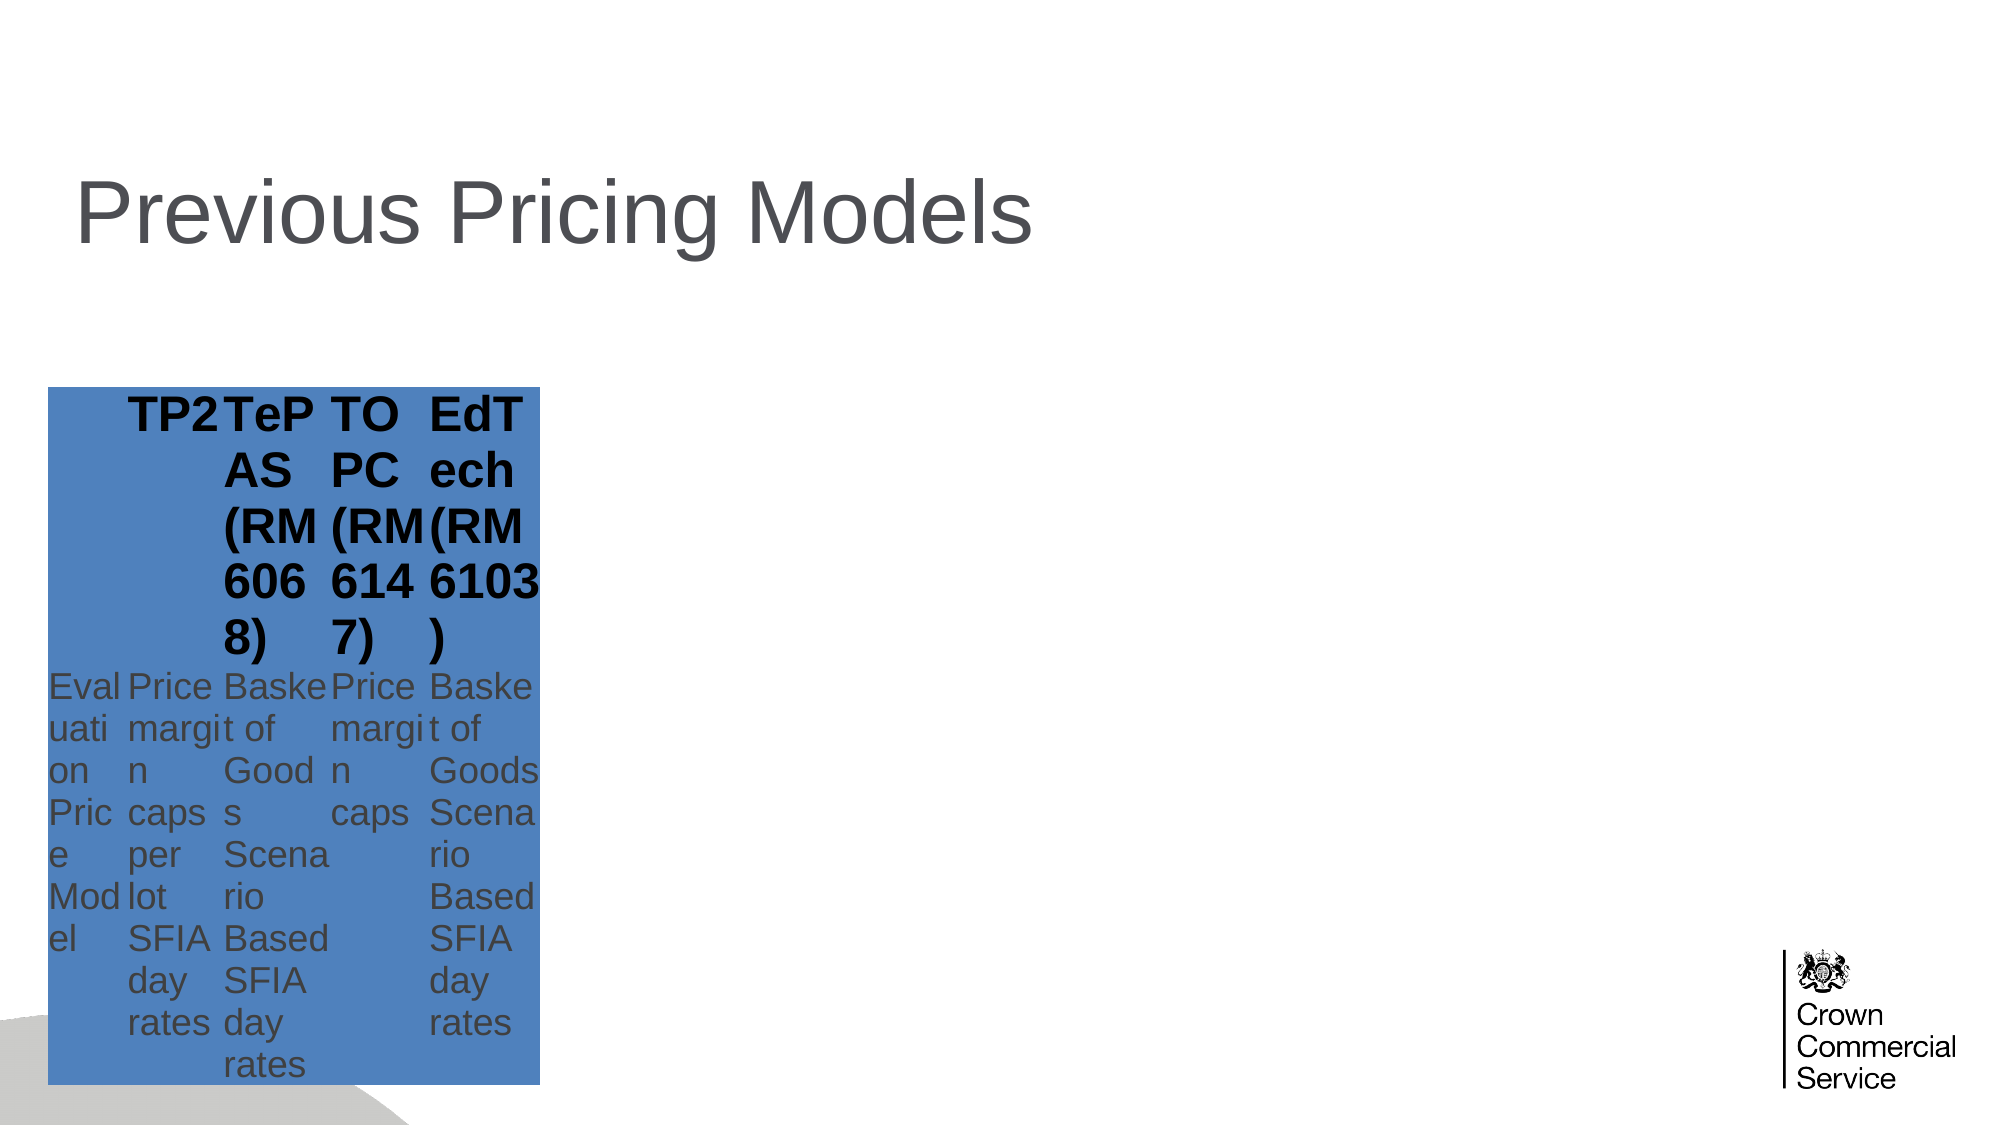

# Previous Pricing Models
| | TP2 | TePAS (RM6068) | TOPC (RM6147) | EdTech (RM6103) |
| --- | --- | --- | --- | --- |
| Evaluation Price Model | Price margin caps per lot SFIA day rates | Basket of Goods Scenario Based SFIA day rates | Price margin caps | Basket of Goods Scenario Based SFIA day rates |